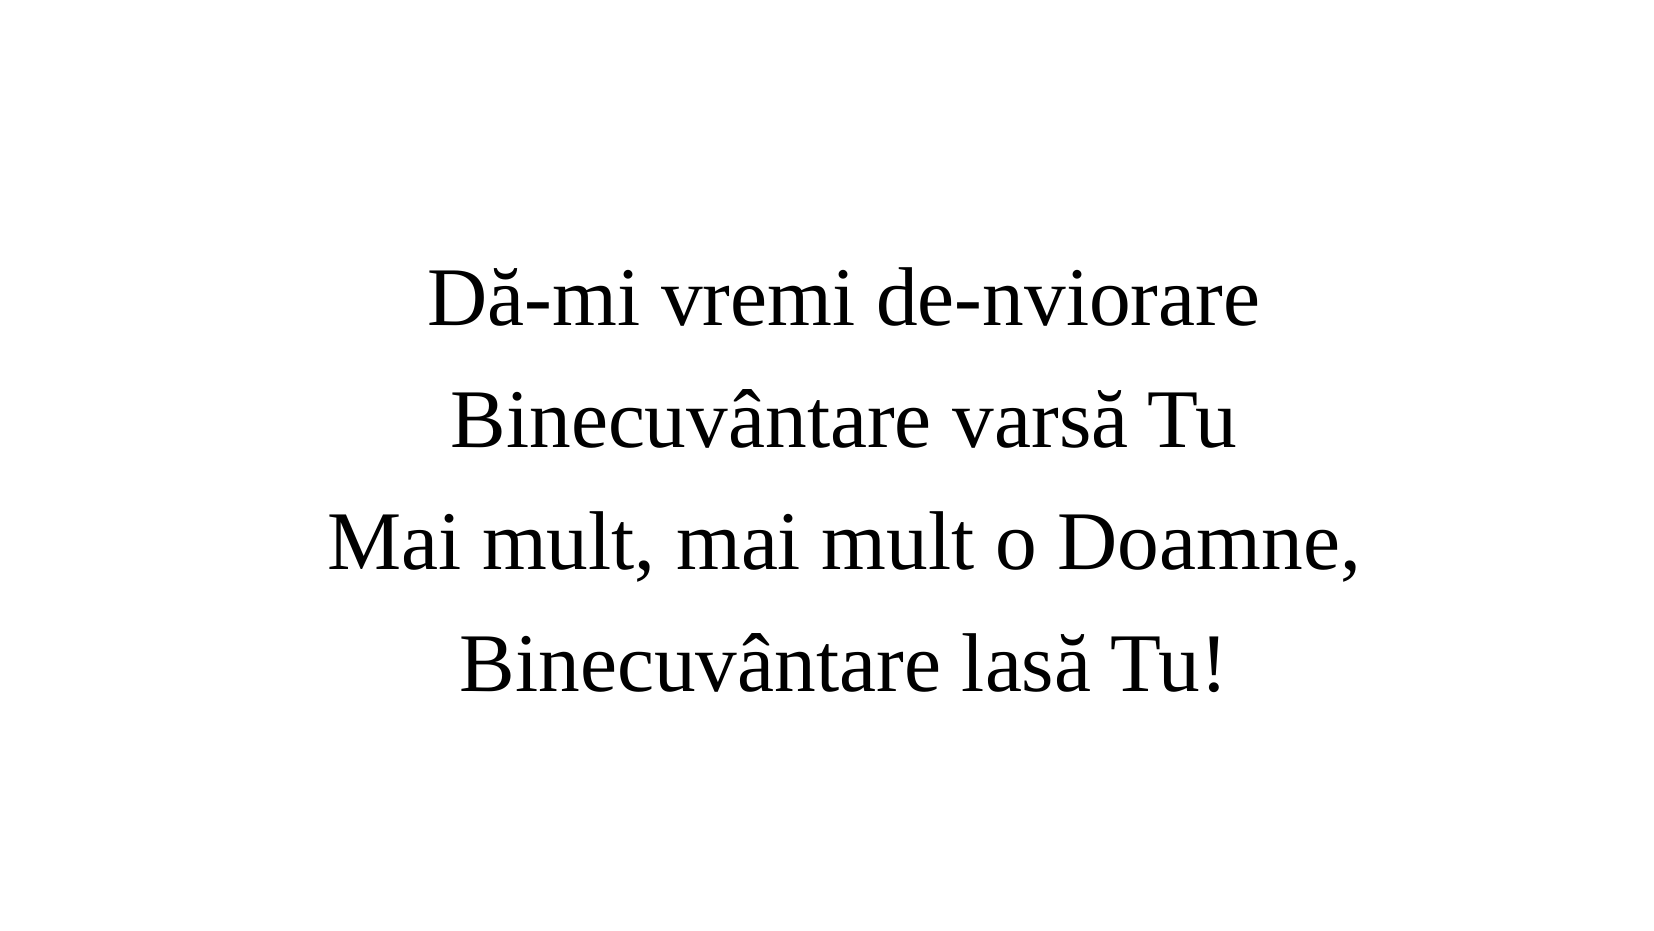

# Dă-mi vremi de-nviorare
Binecuvântare varsă Tu
Mai mult, mai mult o Doamne,
Binecuvântare lasă Tu!